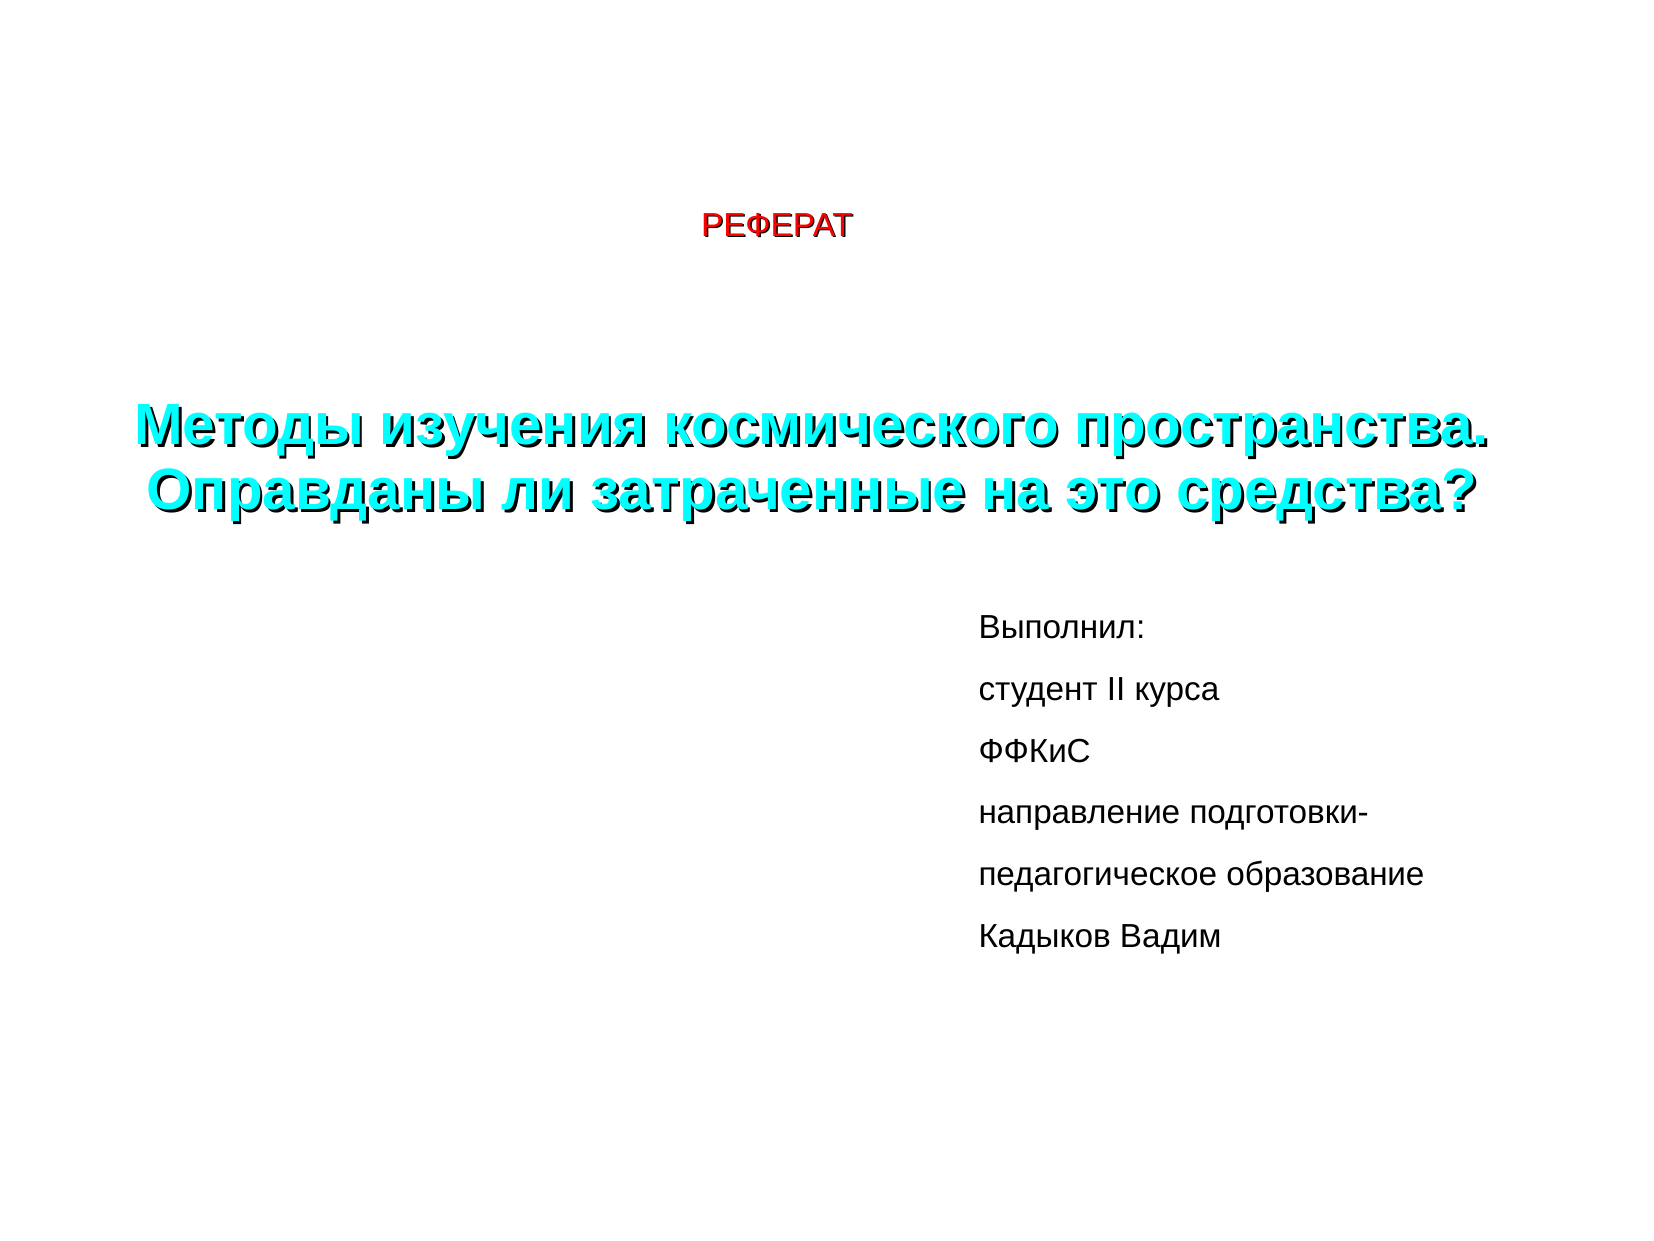

РЕФЕРАТ
Методы изучения космического пространства. Оправданы ли затраченные на это средства?
 Выполнил:
 студент II курса
 ФФКиС
 направление подготовки-
 педагогическое образование
 Кадыков Вадим